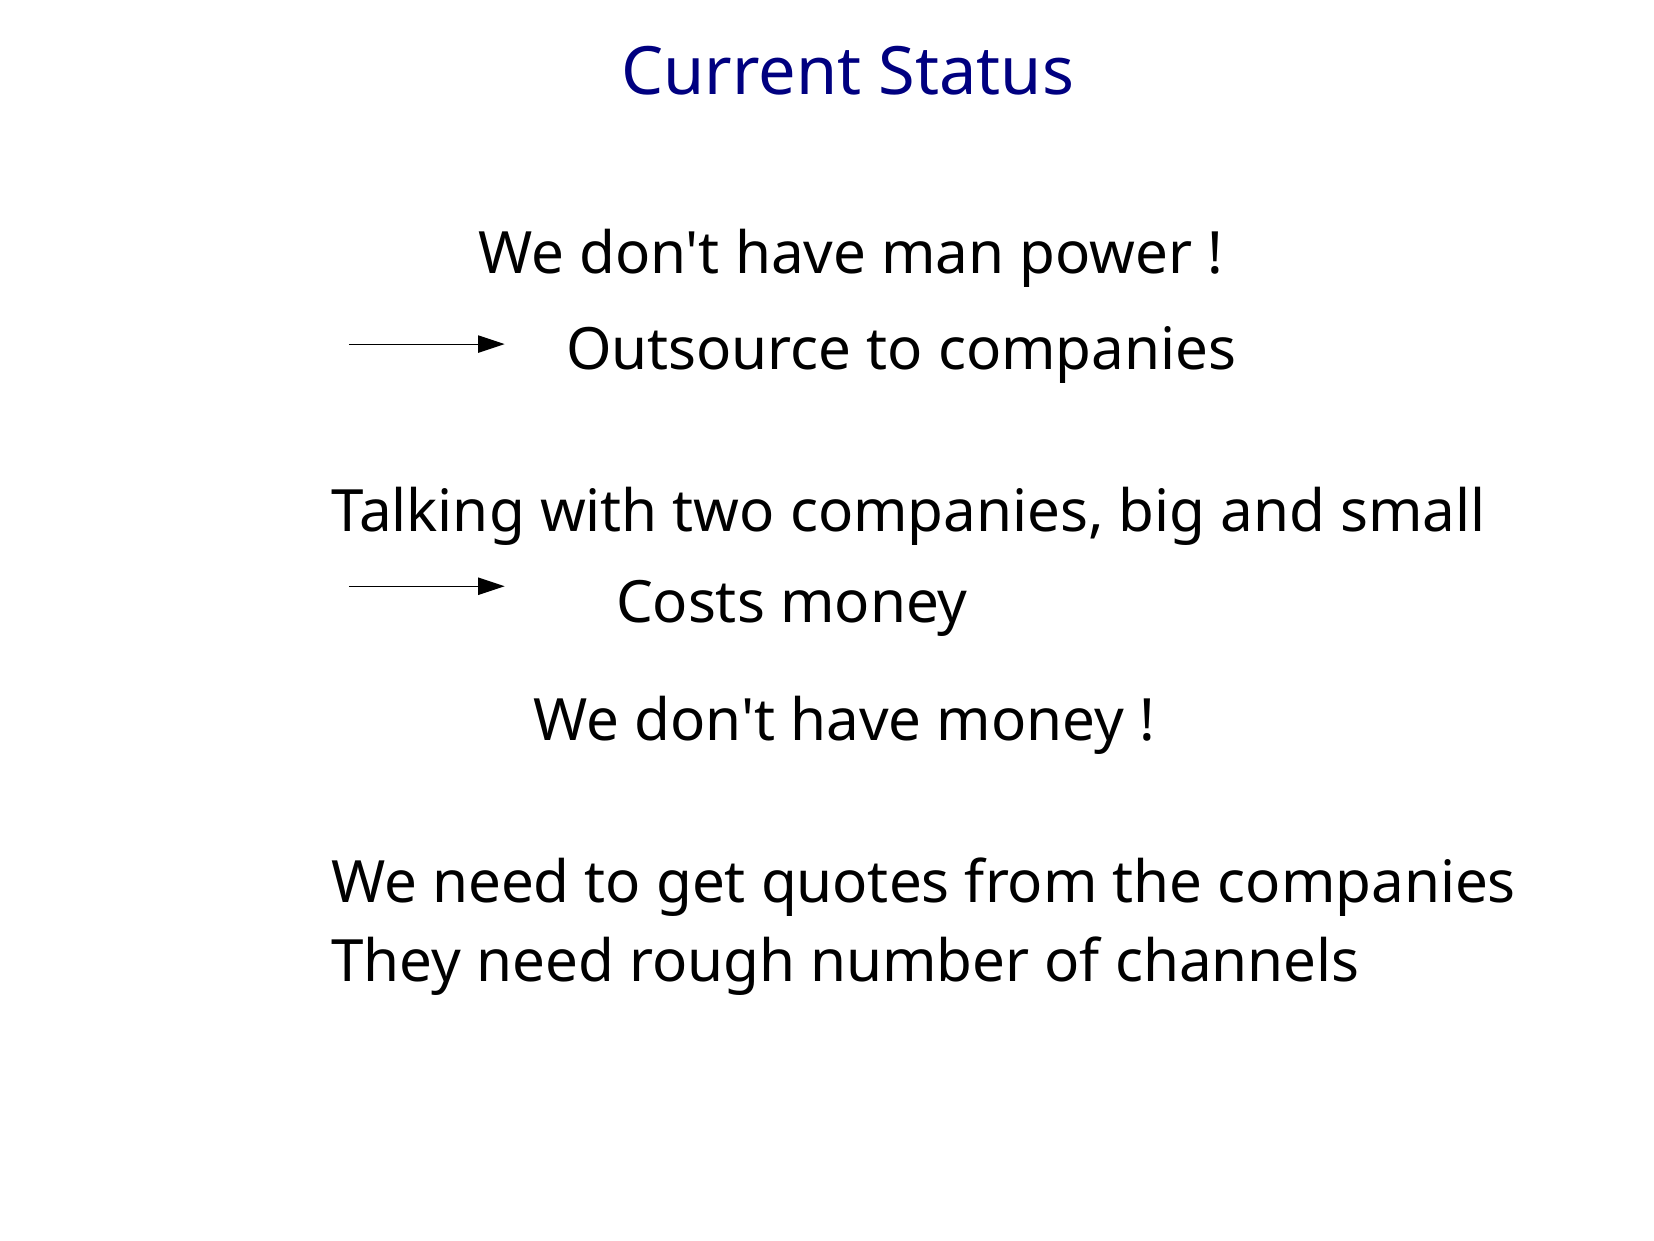

Current Status
We don't have man power !
Outsource to companies
Talking with two companies, big and small
Costs money
We don't have money !
We need to get quotes from the companies
They need rough number of channels